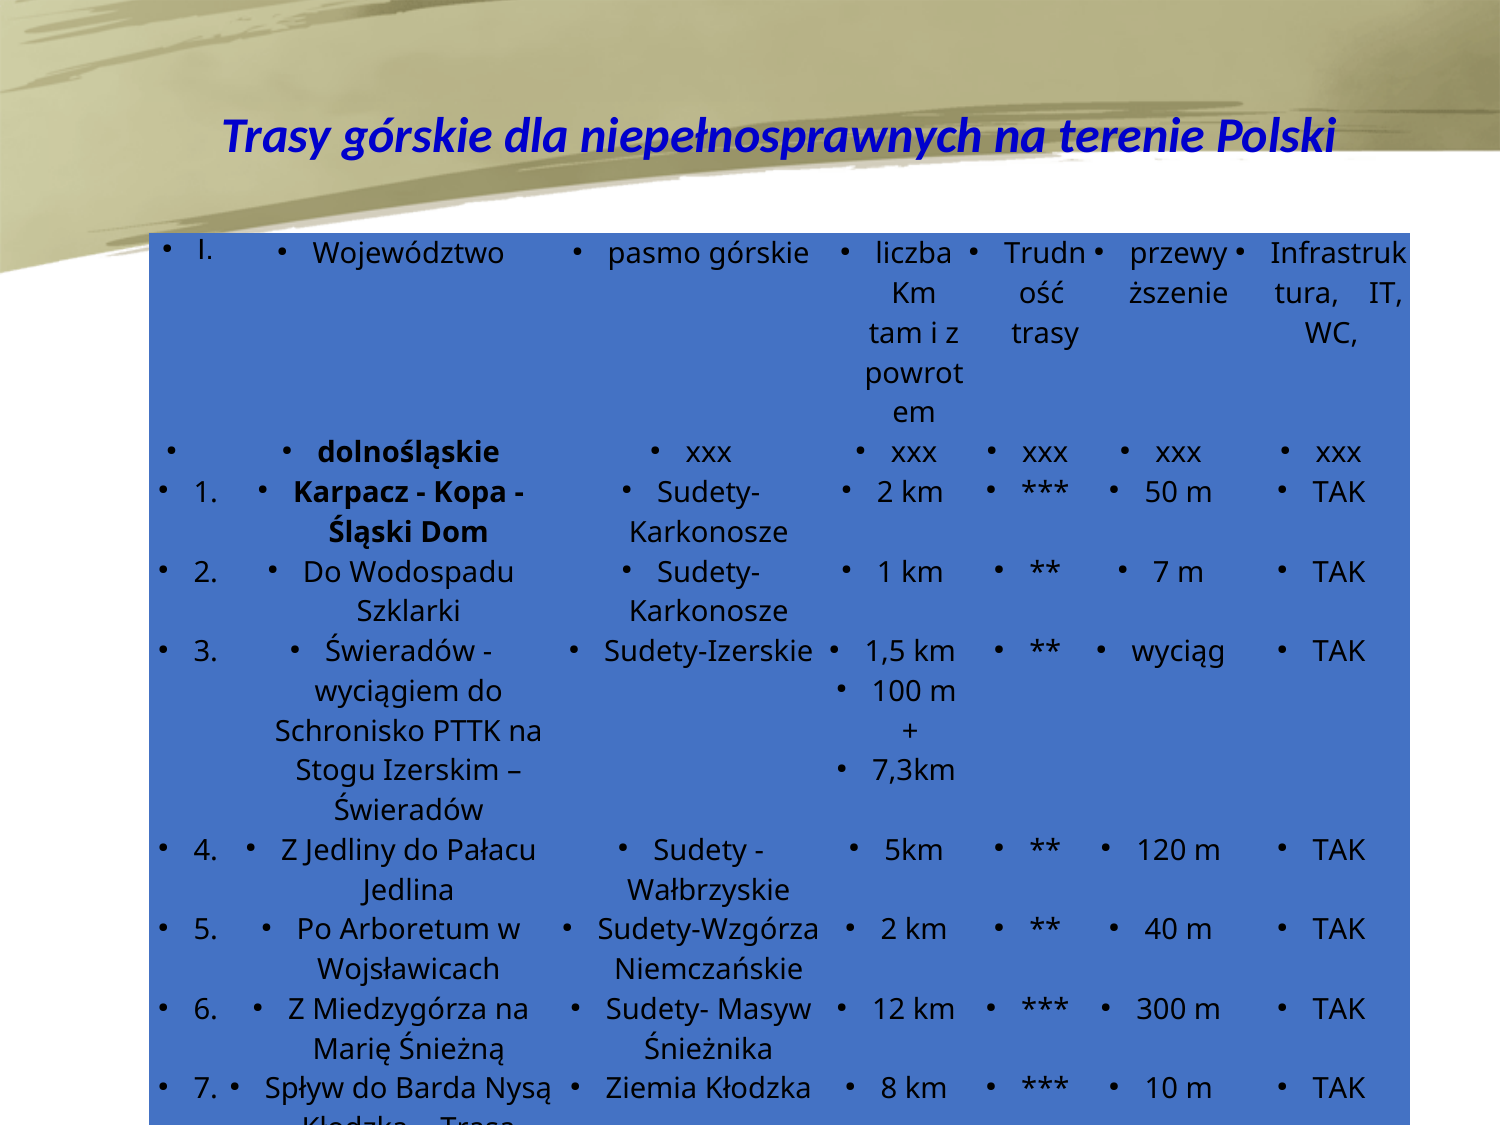

# Trasy górskie dla niepełnosprawnych na terenie Polski Województwo dolnośląskie
| I. | Województwo | pasmo górskie | liczba Km tam i z powrotem | Trudność trasy | przewyższenie | Infrastruktura, IT, WC, |
| --- | --- | --- | --- | --- | --- | --- |
| | dolnośląskie | xxx | xxx | xxx | xxx | xxx |
| 1. | Karpacz - Kopa - Śląski Dom | Sudety-Karkonosze | 2 km | \*\*\* | 50 m | TAK |
| 2. | Do Wodospadu Szklarki | Sudety-Karkonosze | 1 km | \*\* | 7 m | TAK |
| 3. | Świeradów - wyciągiem do Schronisko PTTK na Stogu Izerskim – Świeradów | Sudety-Izerskie | 1,5 km 100 m + 7,3km | \*\* | wyciąg | TAK |
| 4. | Z Jedliny do Pałacu Jedlina | Sudety - Wałbrzyskie | 5km | \*\* | 120 m | TAK |
| 5. | Po Arboretum w Wojsławicach | Sudety-Wzgórza Niemczańskie | 2 km | \*\* | 40 m | TAK |
| 6. | Z Miedzygórza na Marię Śnieżną | Sudety- Masyw Śnieżnika | 12 km | \*\*\* | 300 m | TAK |
| 7. | Spływ do Barda Nysą Kłodzką - Trasa wodna | Ziemia Kłodzka | 8 km | \*\*\* | 10 m | TAK |
| 8. | Podziemia Osówki | Góry Sowie | 2,3 km | \*\* | 5 m | TAK |
| 9. | W kopalni w Nowej Rudzie | Góry Bardzkie | 1 km | \*\* | 10 m | TAK |
| 10. | Od Czochy do zapory | Pogórze Izerskie | 3 km | \*\*\* | 20 m | TAK |
| 11. | Do Jaskini Niedźwiedziej | Sudety - Masyw Śnieżnika | 2,4 km | \*\*\* | 35 m | TAK |